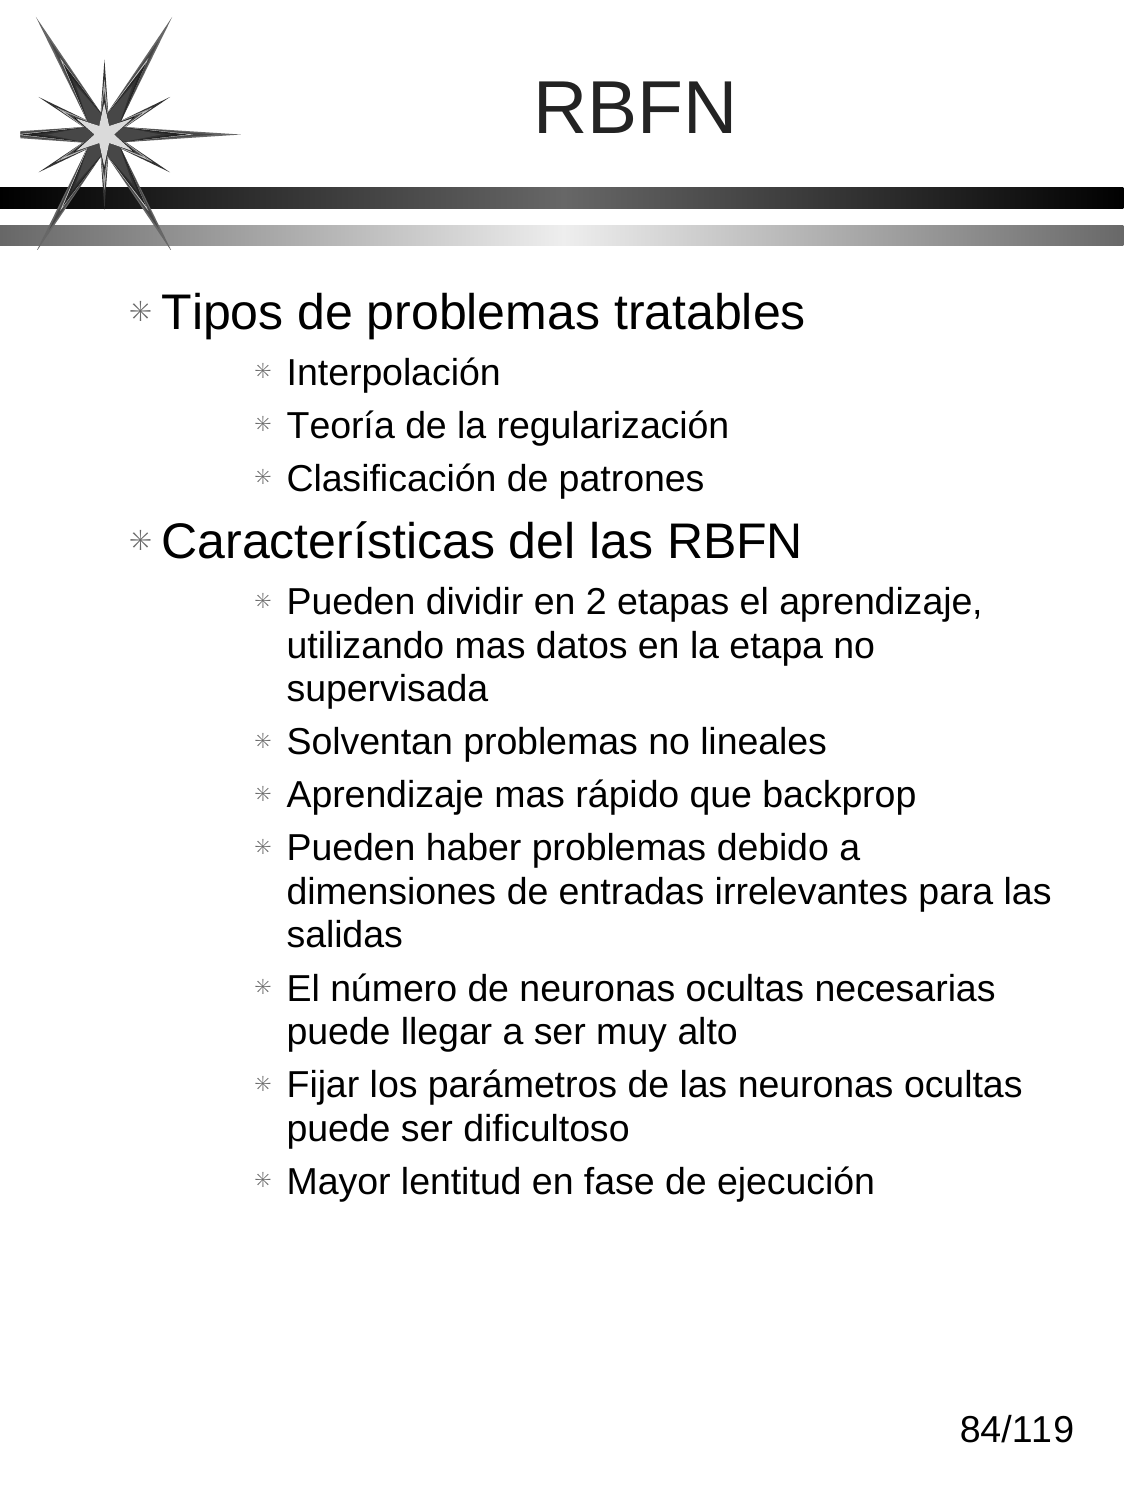

# RBFN
Tipos de problemas tratables
Interpolación
Teoría de la regularización
Clasificación de patrones
Características del las RBFN
Pueden dividir en 2 etapas el aprendizaje, utilizando mas datos en la etapa no supervisada
Solventan problemas no lineales
Aprendizaje mas rápido que backprop
Pueden haber problemas debido a dimensiones de entradas irrelevantes para las salidas
El número de neuronas ocultas necesarias puede llegar a ser muy alto
Fijar los parámetros de las neuronas ocultas puede ser dificultoso
Mayor lentitud en fase de ejecución